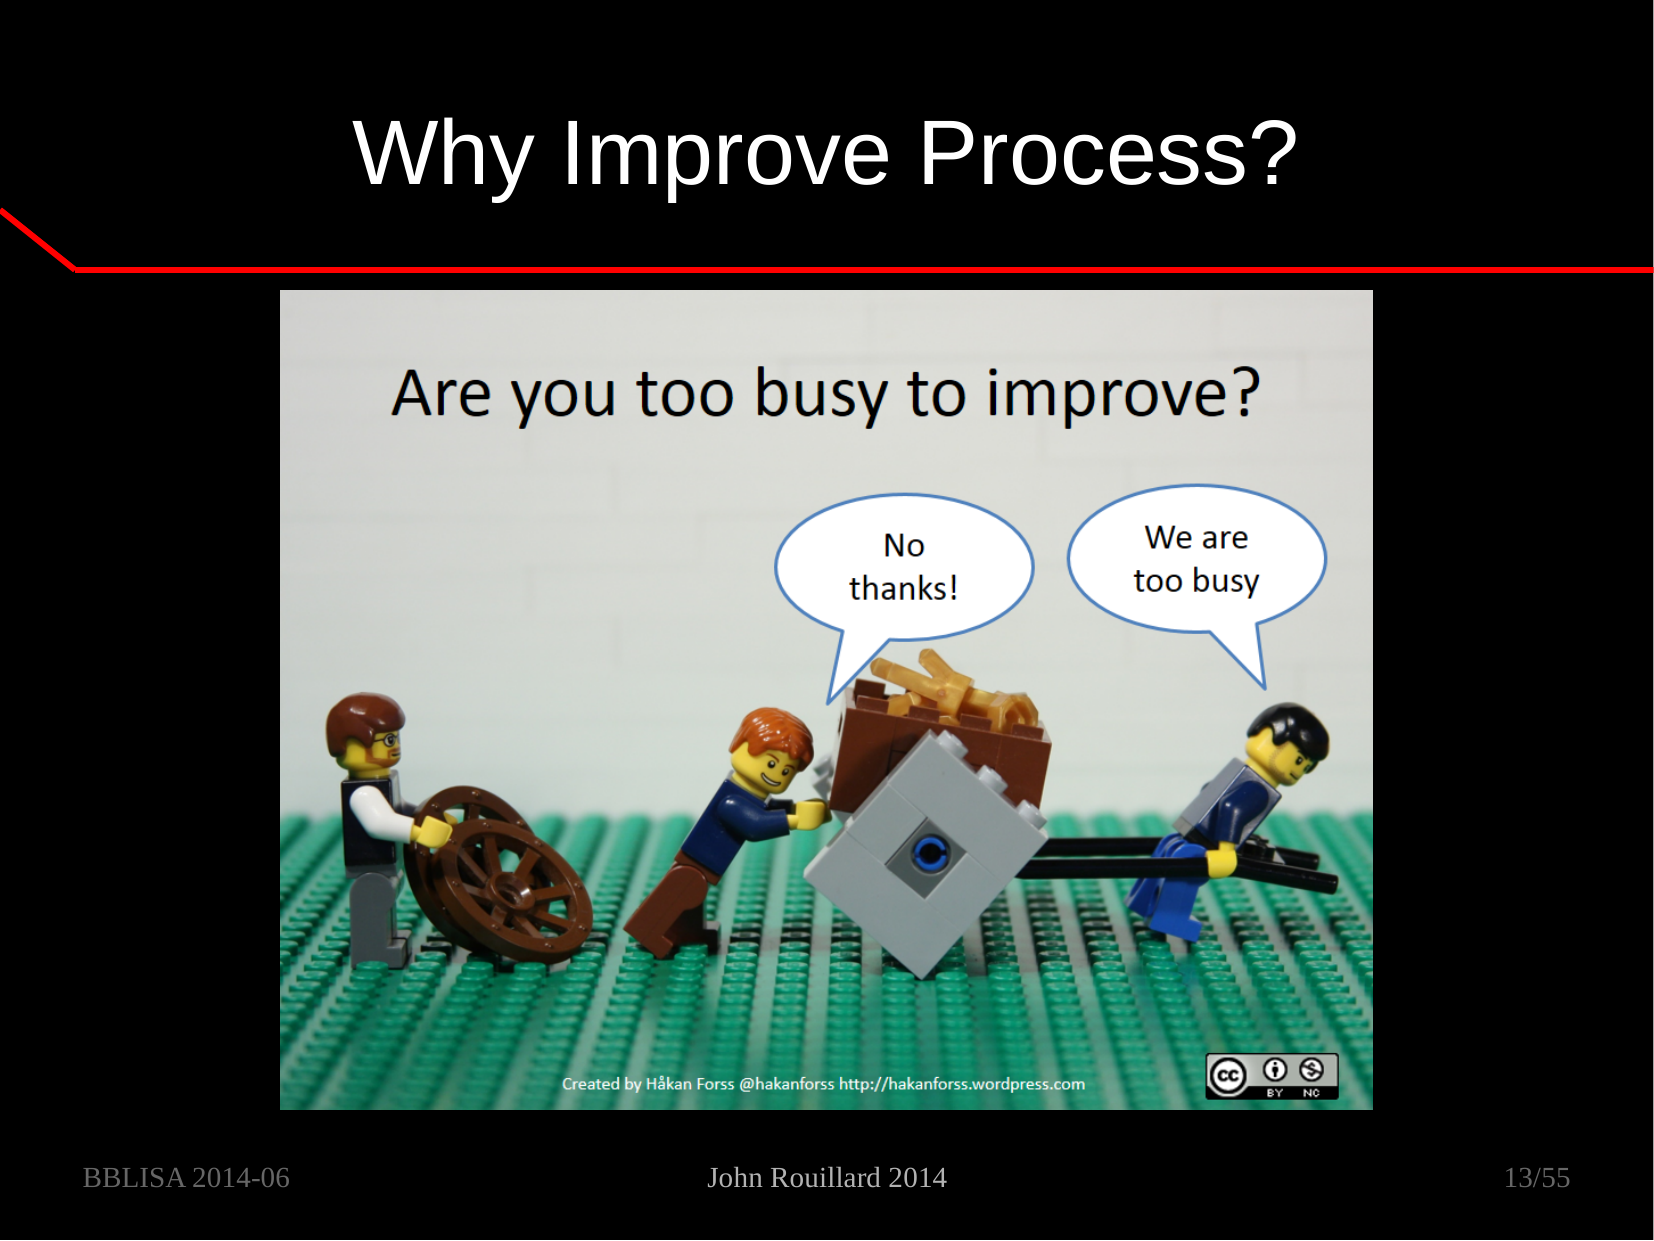

# Why Improve Process?
BBLISA 2014-06
John Rouillard 2014
13